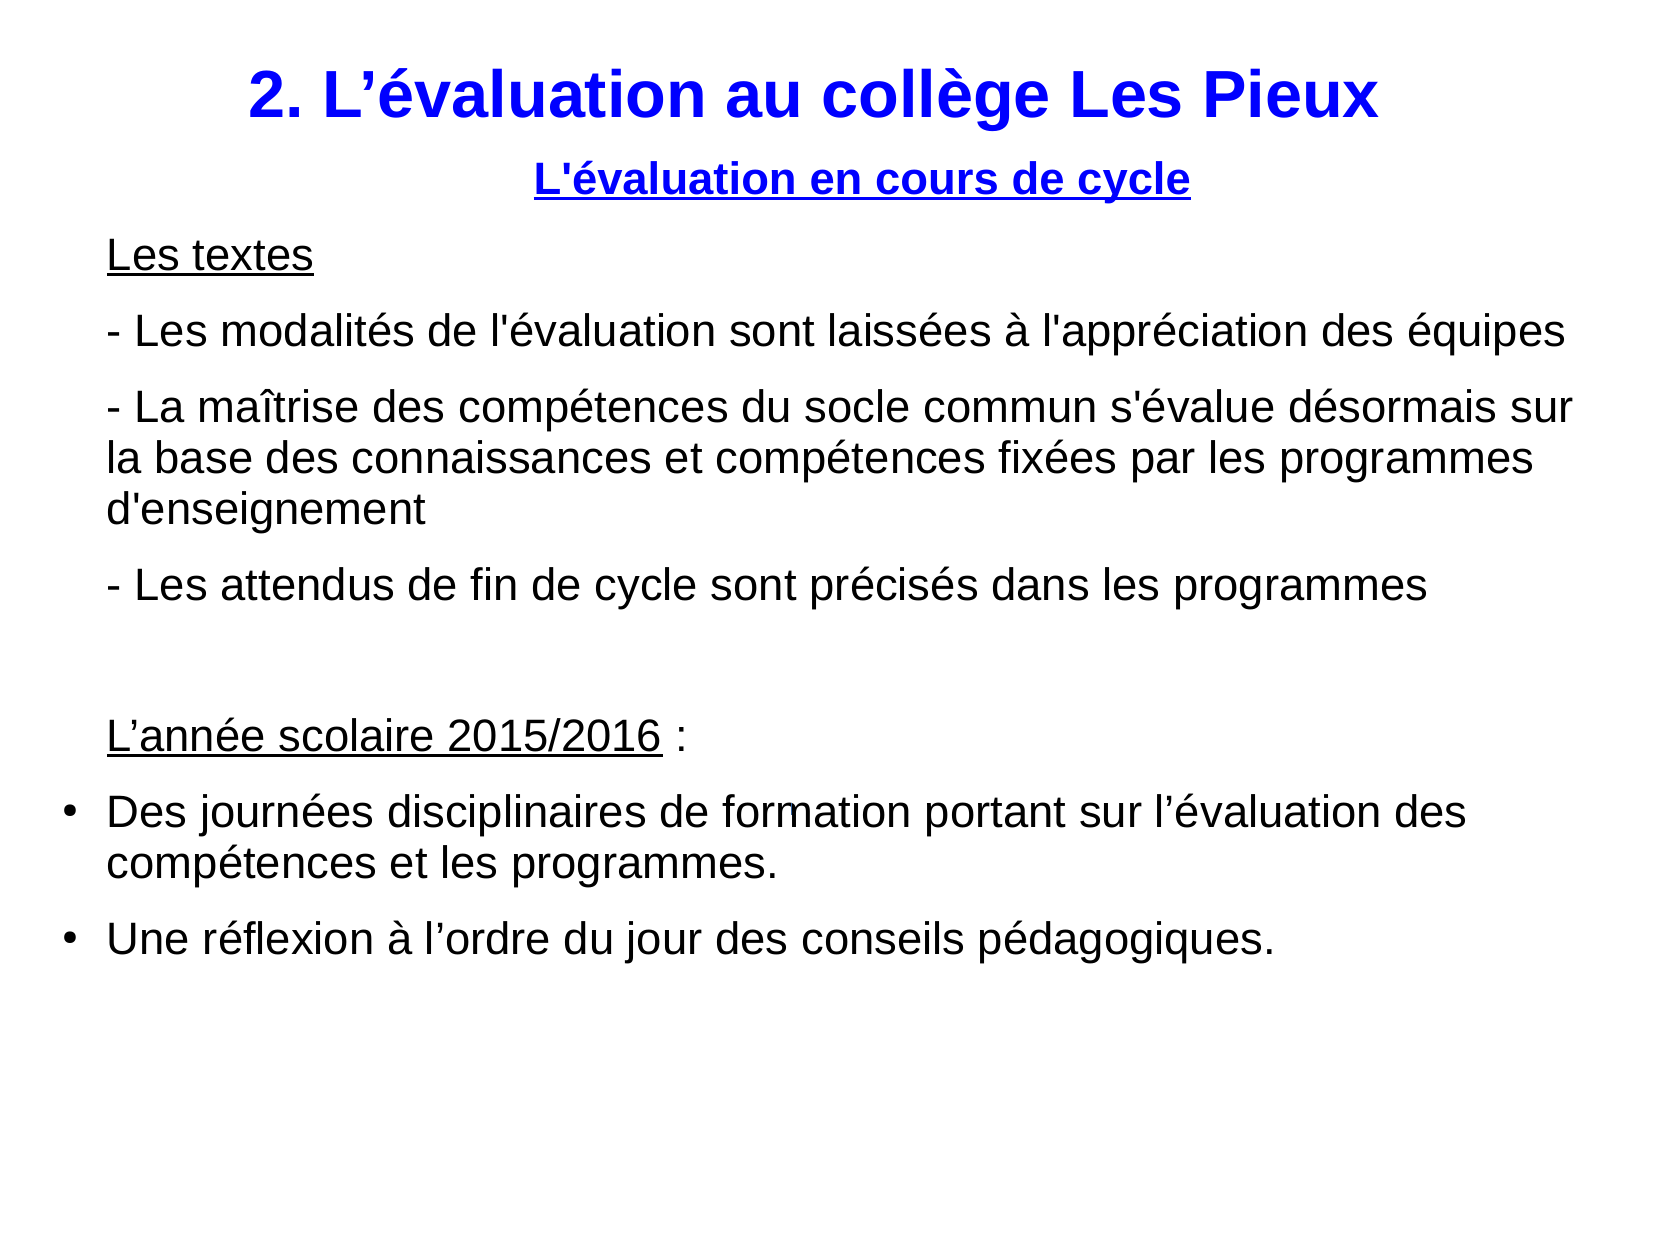

# 2. L’évaluation au collège Les Pieux
L'évaluation en cours de cycle
Les textes
- Les modalités de l'évaluation sont laissées à l'appréciation des équipes
- La maîtrise des compétences du socle commun s'évalue désormais sur la base des connaissances et compétences fixées par les programmes d'enseignement
- Les attendus de fin de cycle sont précisés dans les programmes
L’année scolaire 2015/2016 :
Des journées disciplinaires de formation portant sur l’évaluation des compétences et les programmes.
Une réflexion à l’ordre du jour des conseils pédagogiques.